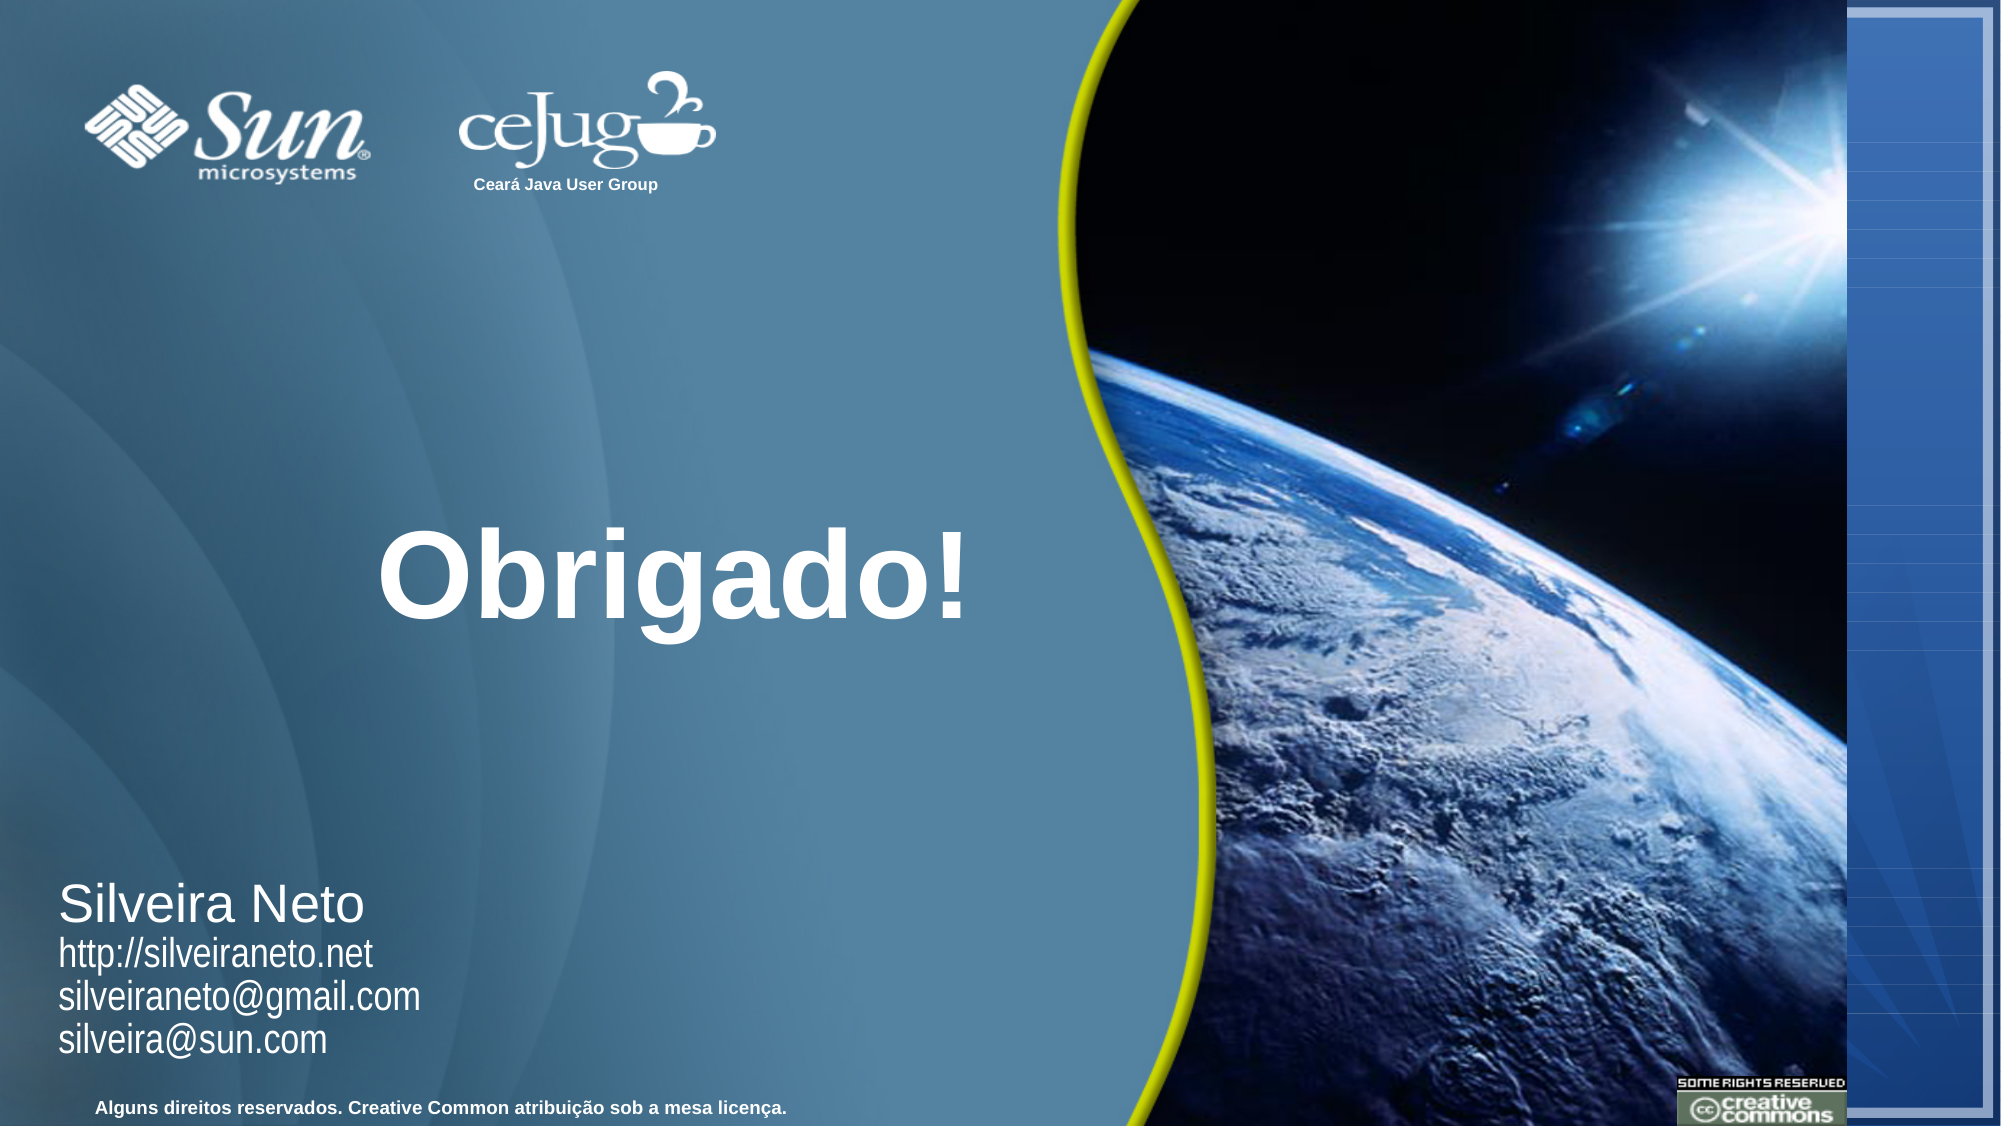

Ceará Java User Group
# Obrigado!
Silveira Neto
http://silveiraneto.net
silveiraneto@gmail.com
silveira@sun.com
Alguns direitos reservados. Creative Common atribuição sob a mesa licença.